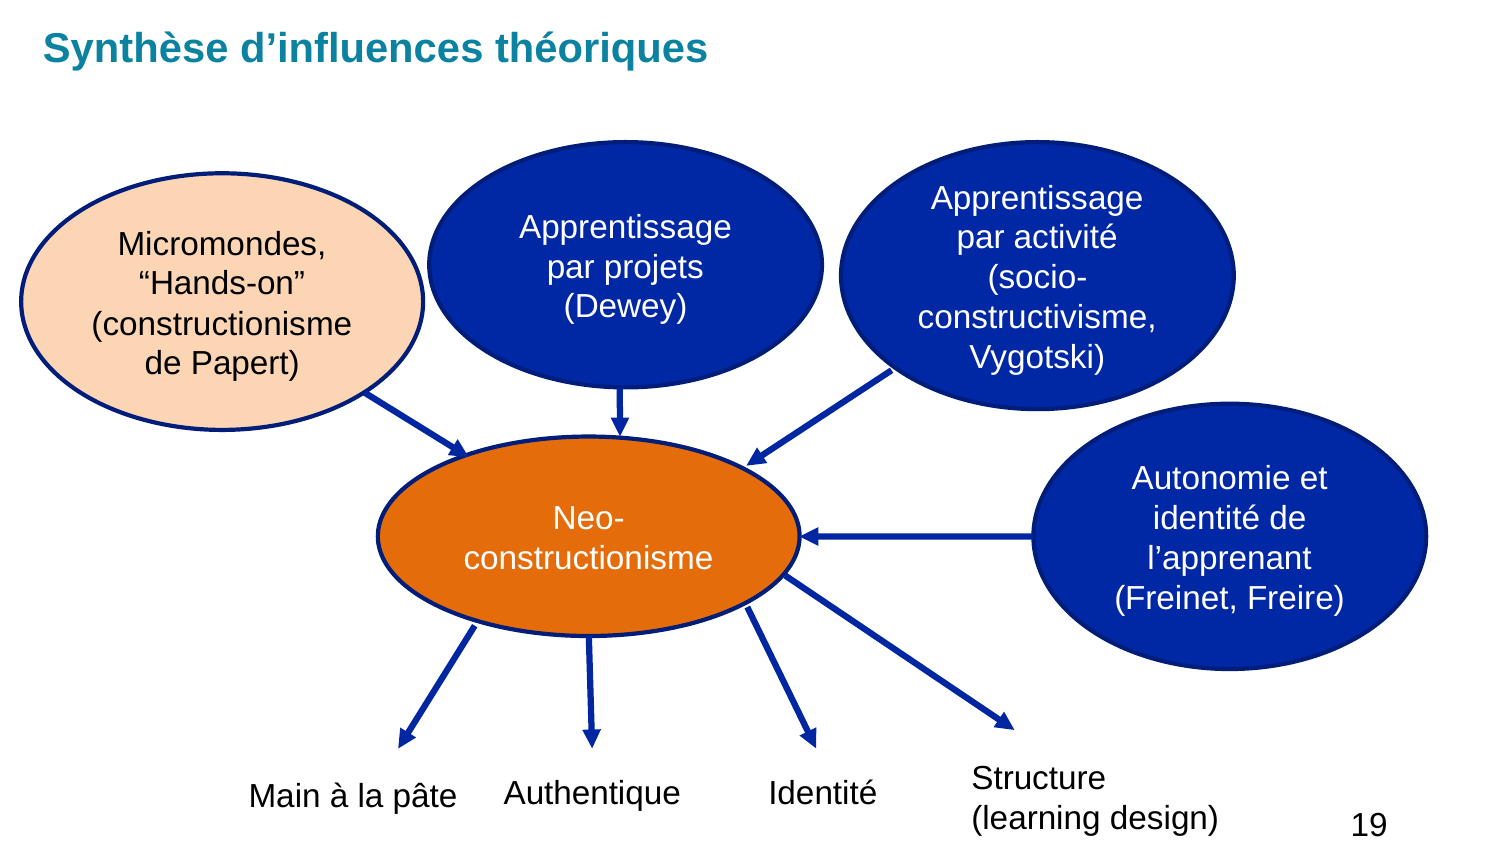

# Synthèse d’influences théoriques
Apprentissage par projets
(Dewey)
Apprentissage par activité
(socio-constructivisme, Vygotski)
Micromondes,
“Hands-on”
(constructionisme de Papert)
Autonomie et identité de l’apprenant
(Freinet, Freire)
Neo-constructionisme
Structure
(learning design)
Authentique
Identité
Main à la pâte